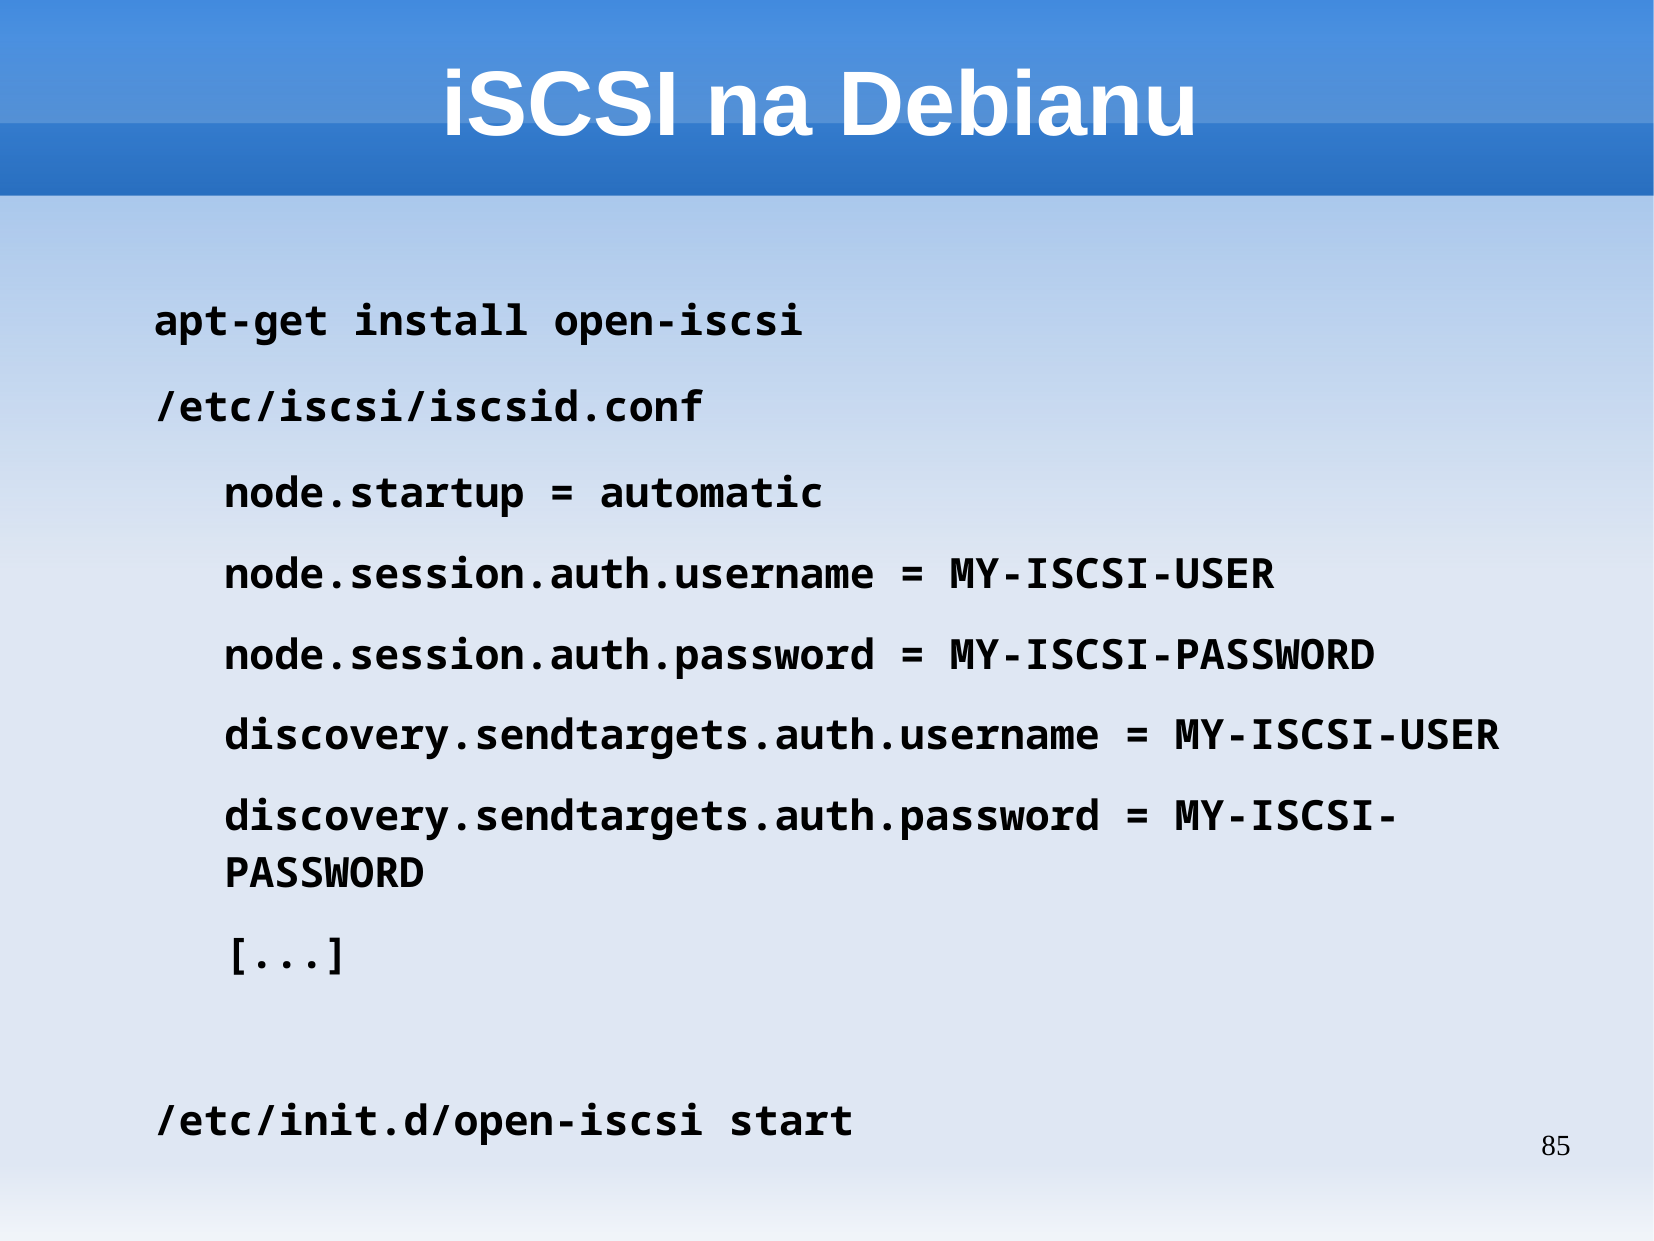

# iSCSI na Debianu
apt-get install open-iscsi
/etc/iscsi/iscsid.conf
node.startup = automatic
node.session.auth.username = MY-ISCSI-USER
node.session.auth.password = MY-ISCSI-PASSWORD
discovery.sendtargets.auth.username = MY-ISCSI-USER
discovery.sendtargets.auth.password = MY-ISCSI-PASSWORD
[...]
/etc/init.d/open-iscsi start
85